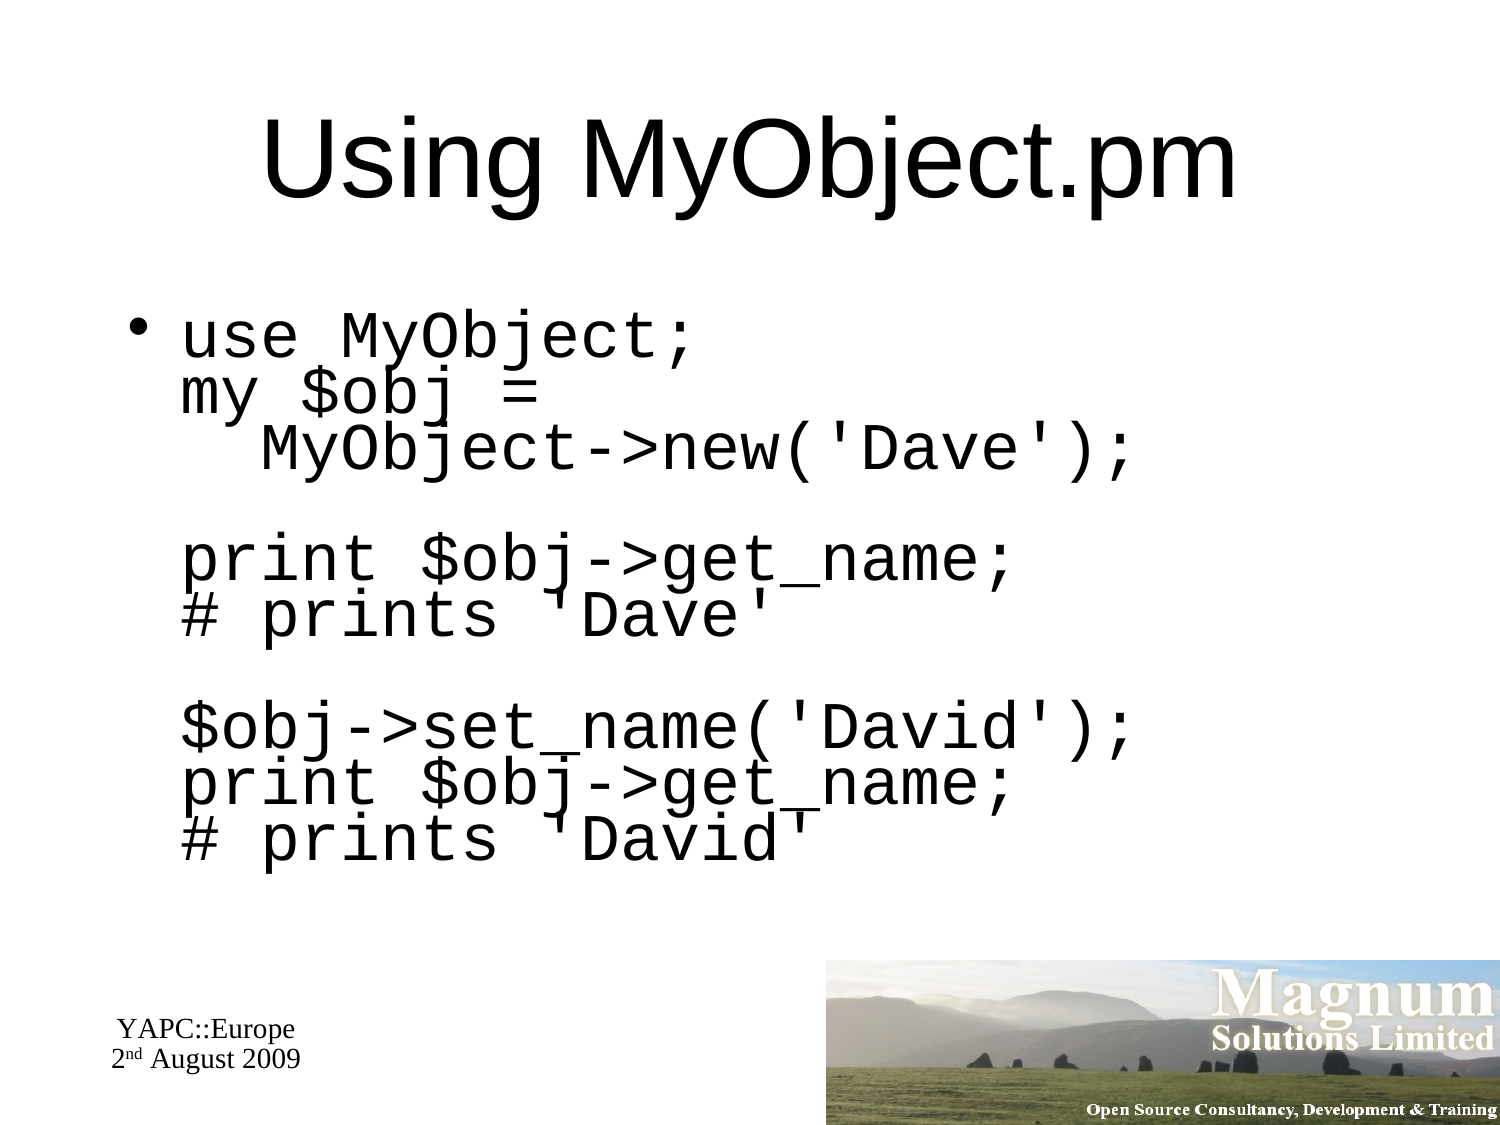

# Using MyObject.pm
use MyObject;
my $obj =
 MyObject->new('Dave');
print $obj->get_name;
# prints 'Dave'
$obj->set_name('David');
print $obj->get_name;
# prints 'David'
74